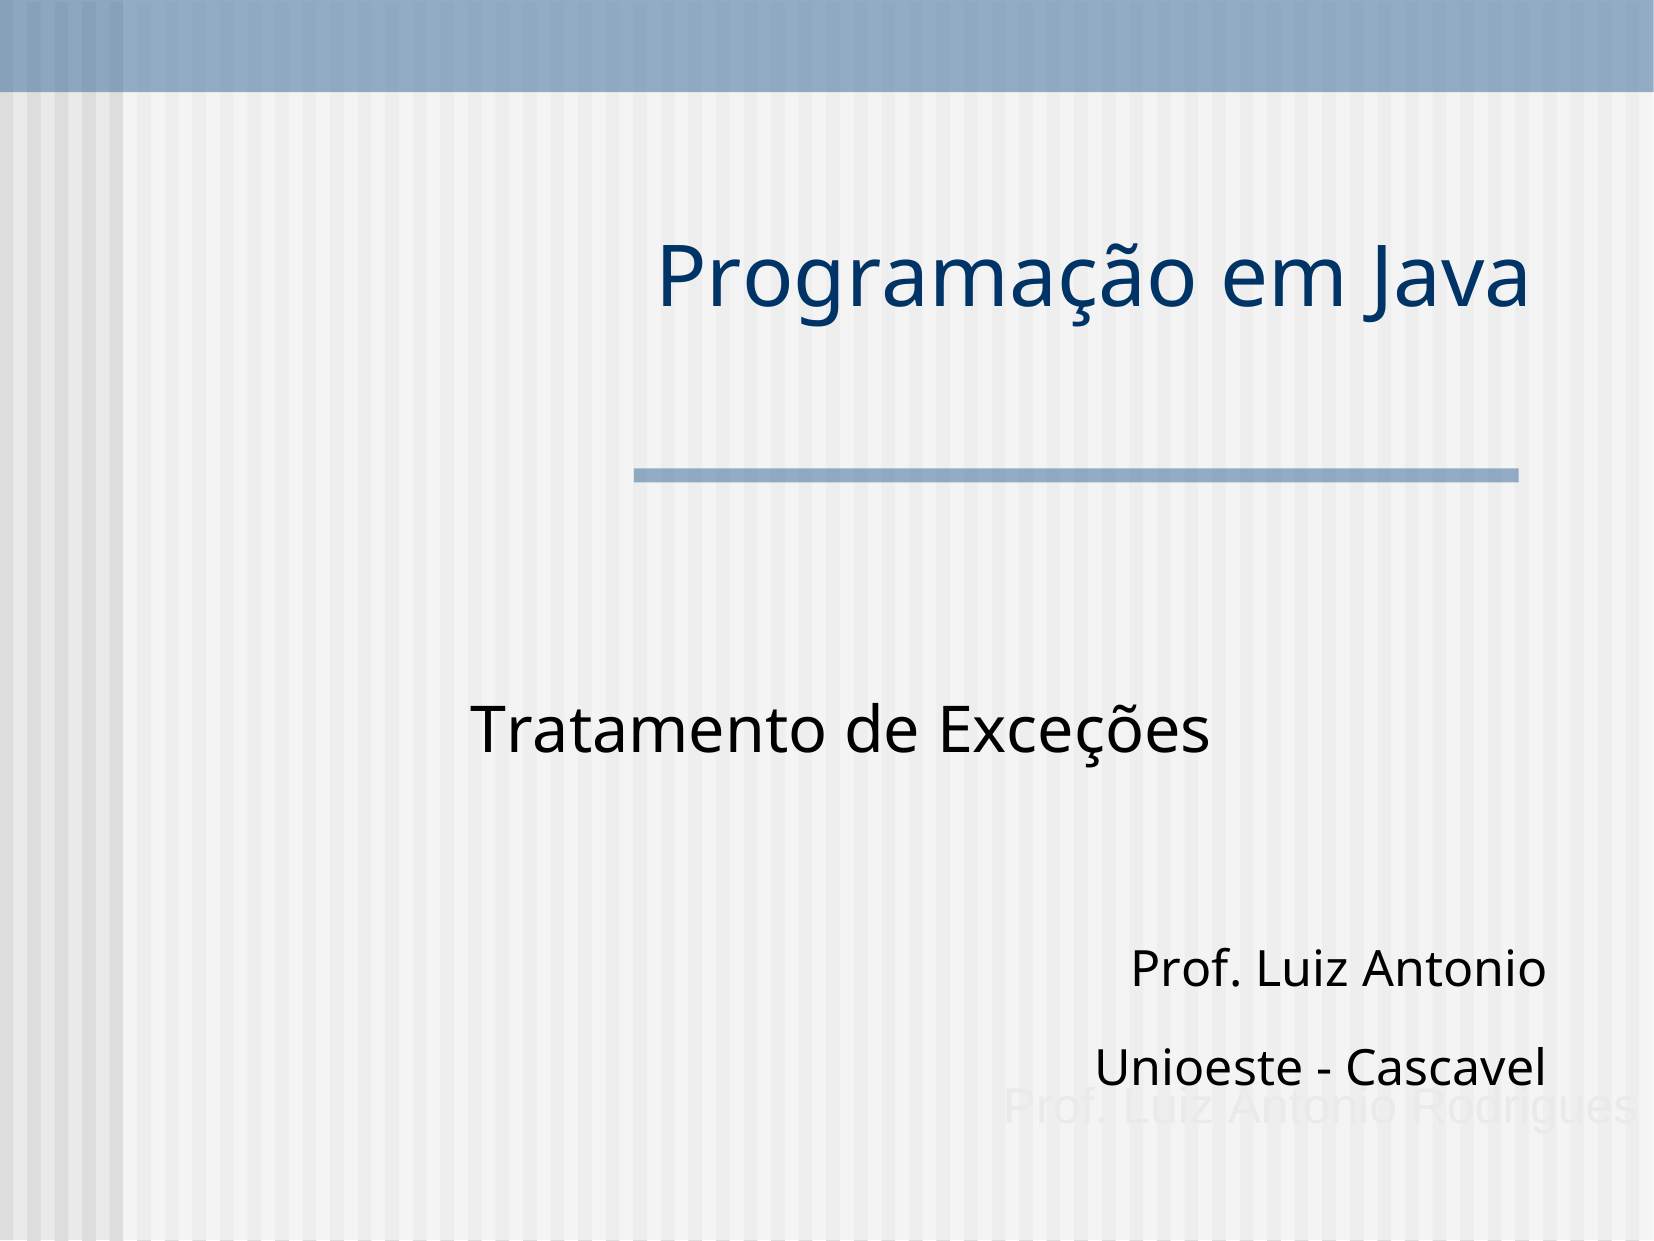

# Programação em Java
Tratamento de Exceções
Prof. Luiz Antonio
Unioeste - Cascavel
Prof. Luiz Antonio Rodrigues